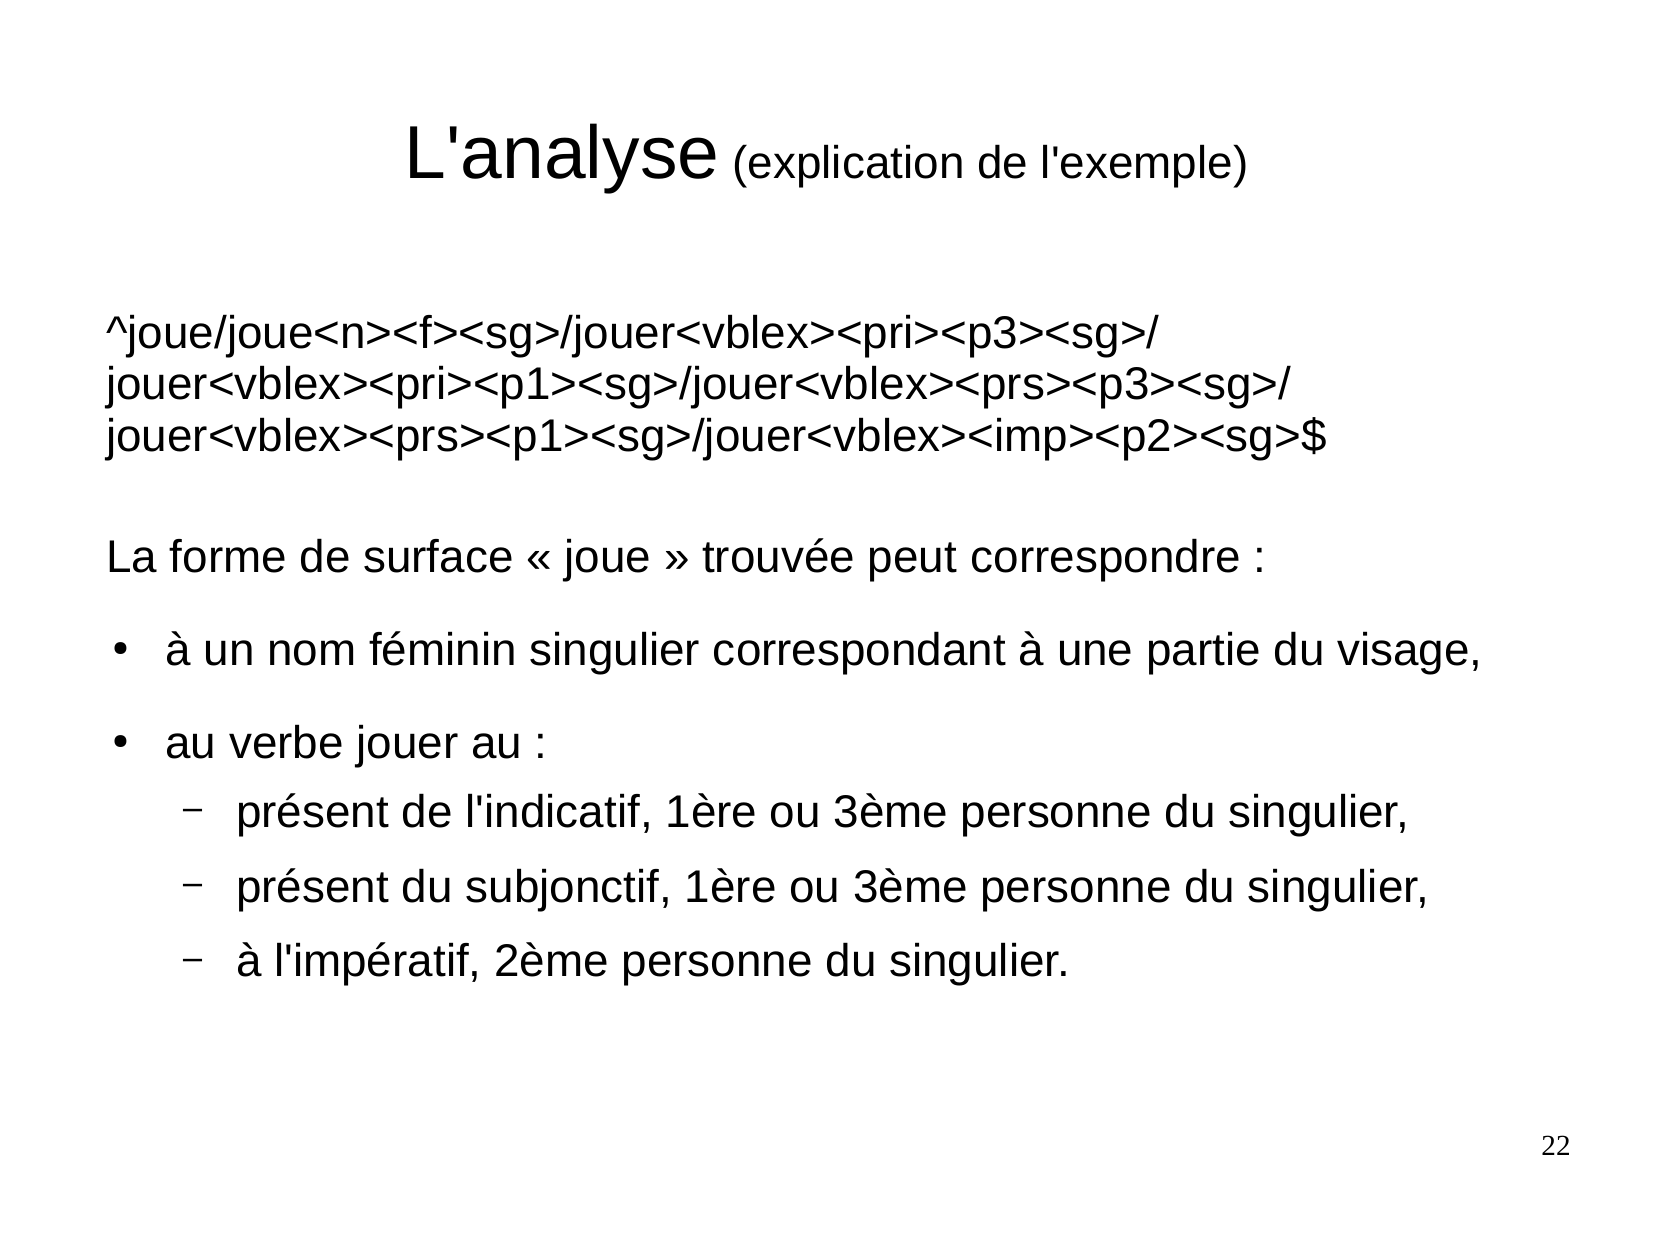

# L'analyse (explication de l'exemple)
^joue/joue<n><f><sg>/jouer<vblex><pri><p3><sg>/jouer<vblex><pri><p1><sg>/jouer<vblex><prs><p3><sg>/jouer<vblex><prs><p1><sg>/jouer<vblex><imp><p2><sg>$
La forme de surface « joue » trouvée peut correspondre :
à un nom féminin singulier correspondant à une partie du visage,
au verbe jouer au :
présent de l'indicatif, 1ère ou 3ème personne du singulier,
présent du subjonctif, 1ère ou 3ème personne du singulier,
à l'impératif, 2ème personne du singulier.
22